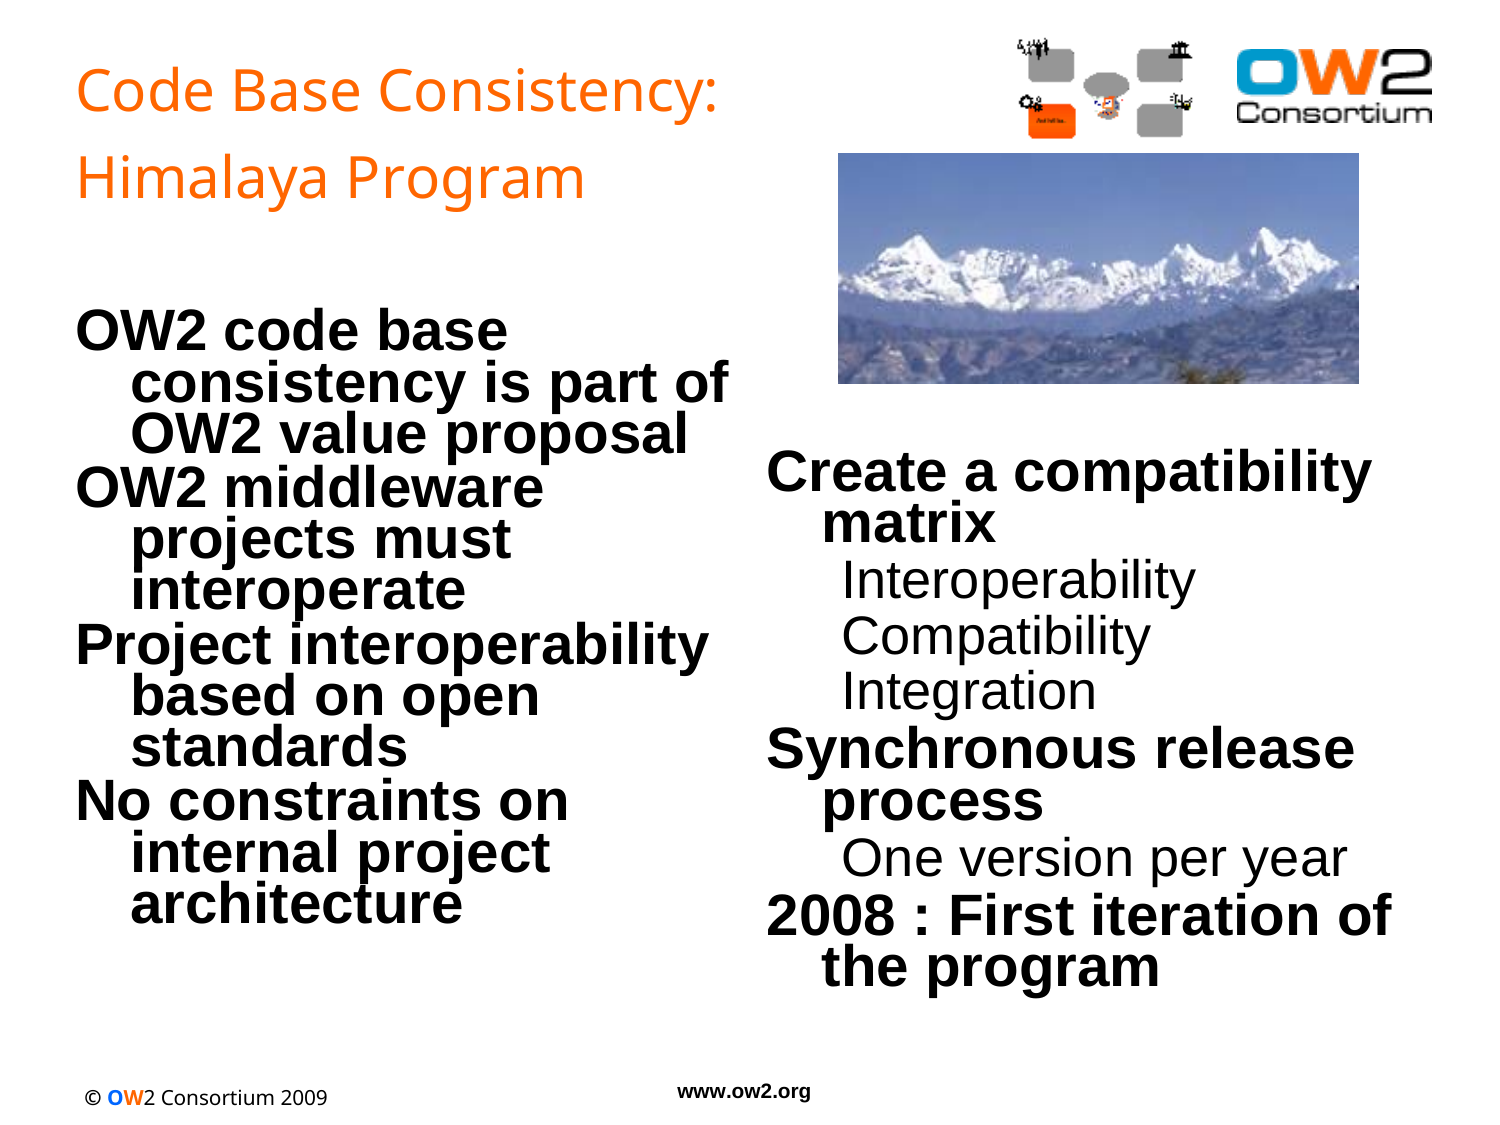

# Code Base Consistency: Himalaya Program
OW2 code base consistency is part of OW2 value proposal
OW2 middleware projects must interoperate
Project interoperability based on open standards
No constraints on internal project architecture
Create a compatibility matrix
Interoperability
Compatibility
Integration
Synchronous release process
One version per year
2008 : First iteration of the program